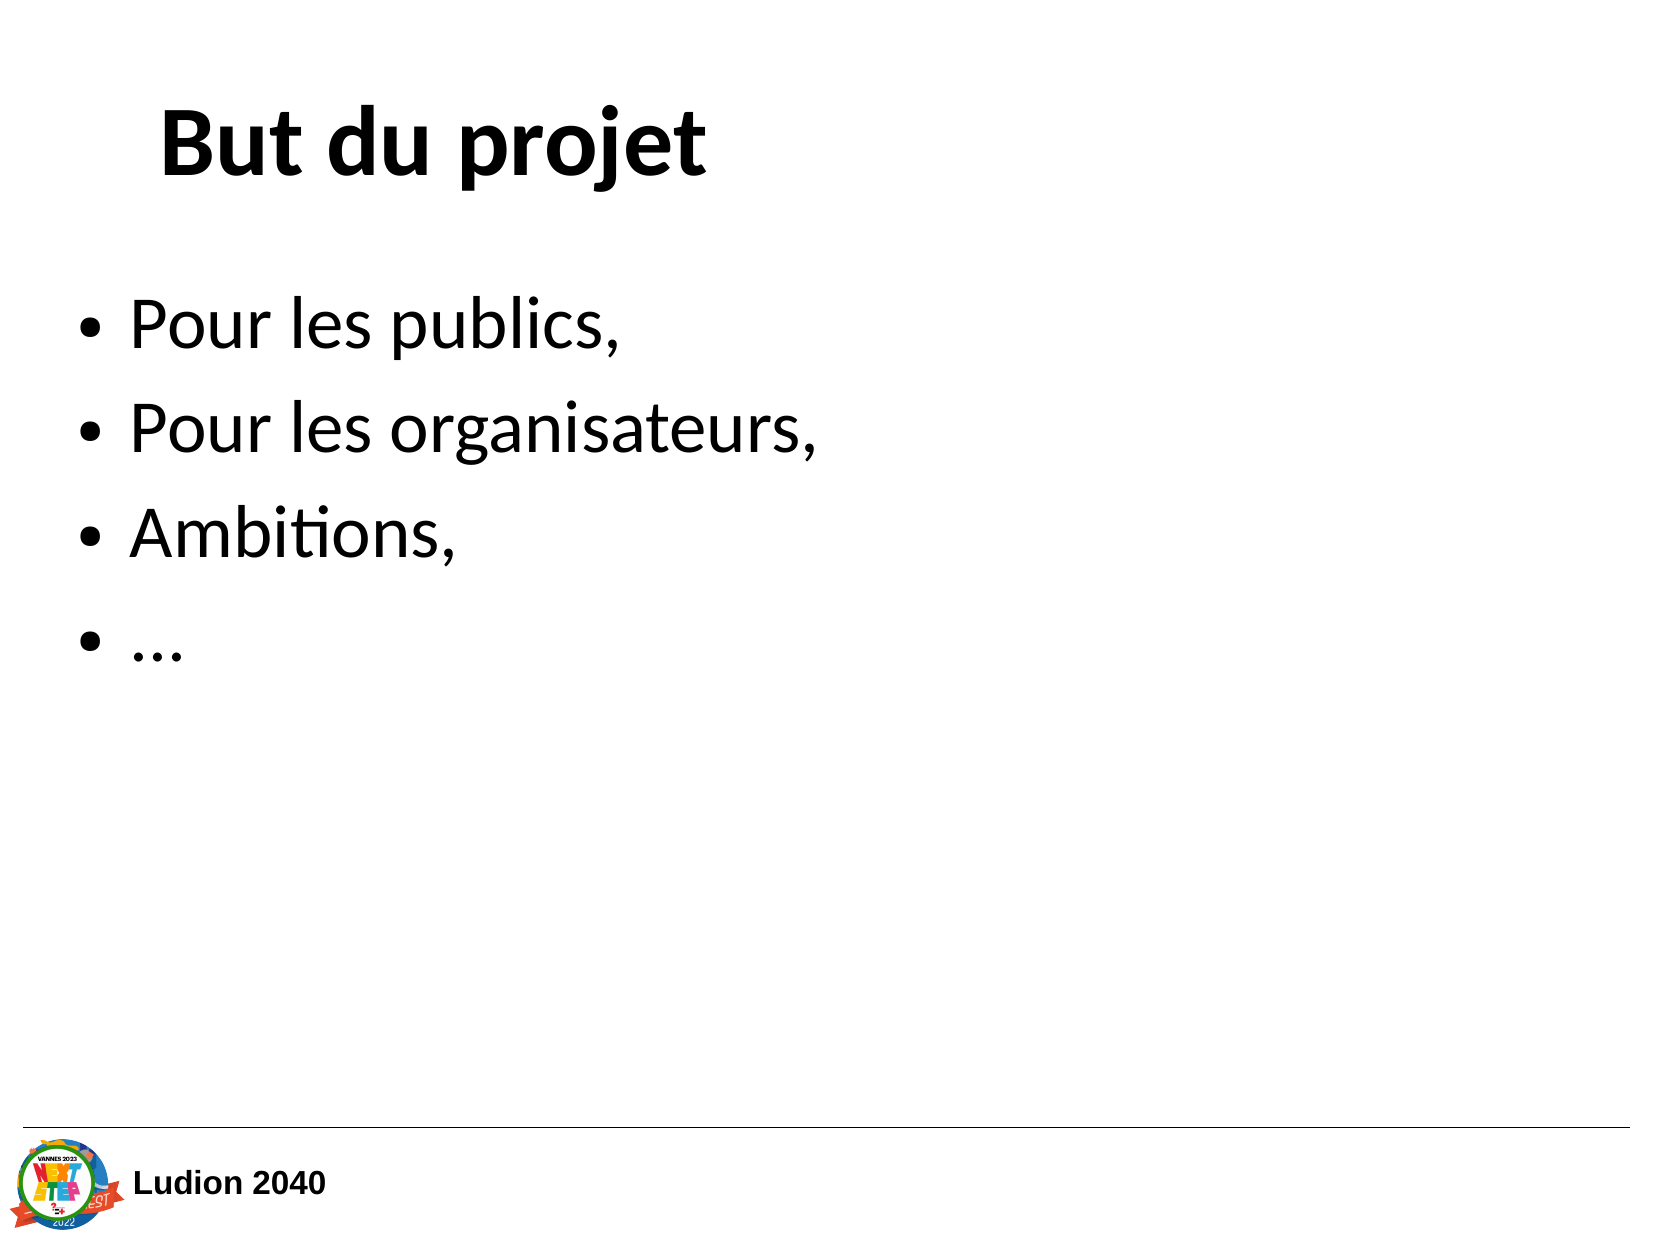

# But du projet
Pour les publics,
Pour les organisateurs,
Ambitions,
...
Ludion 2040